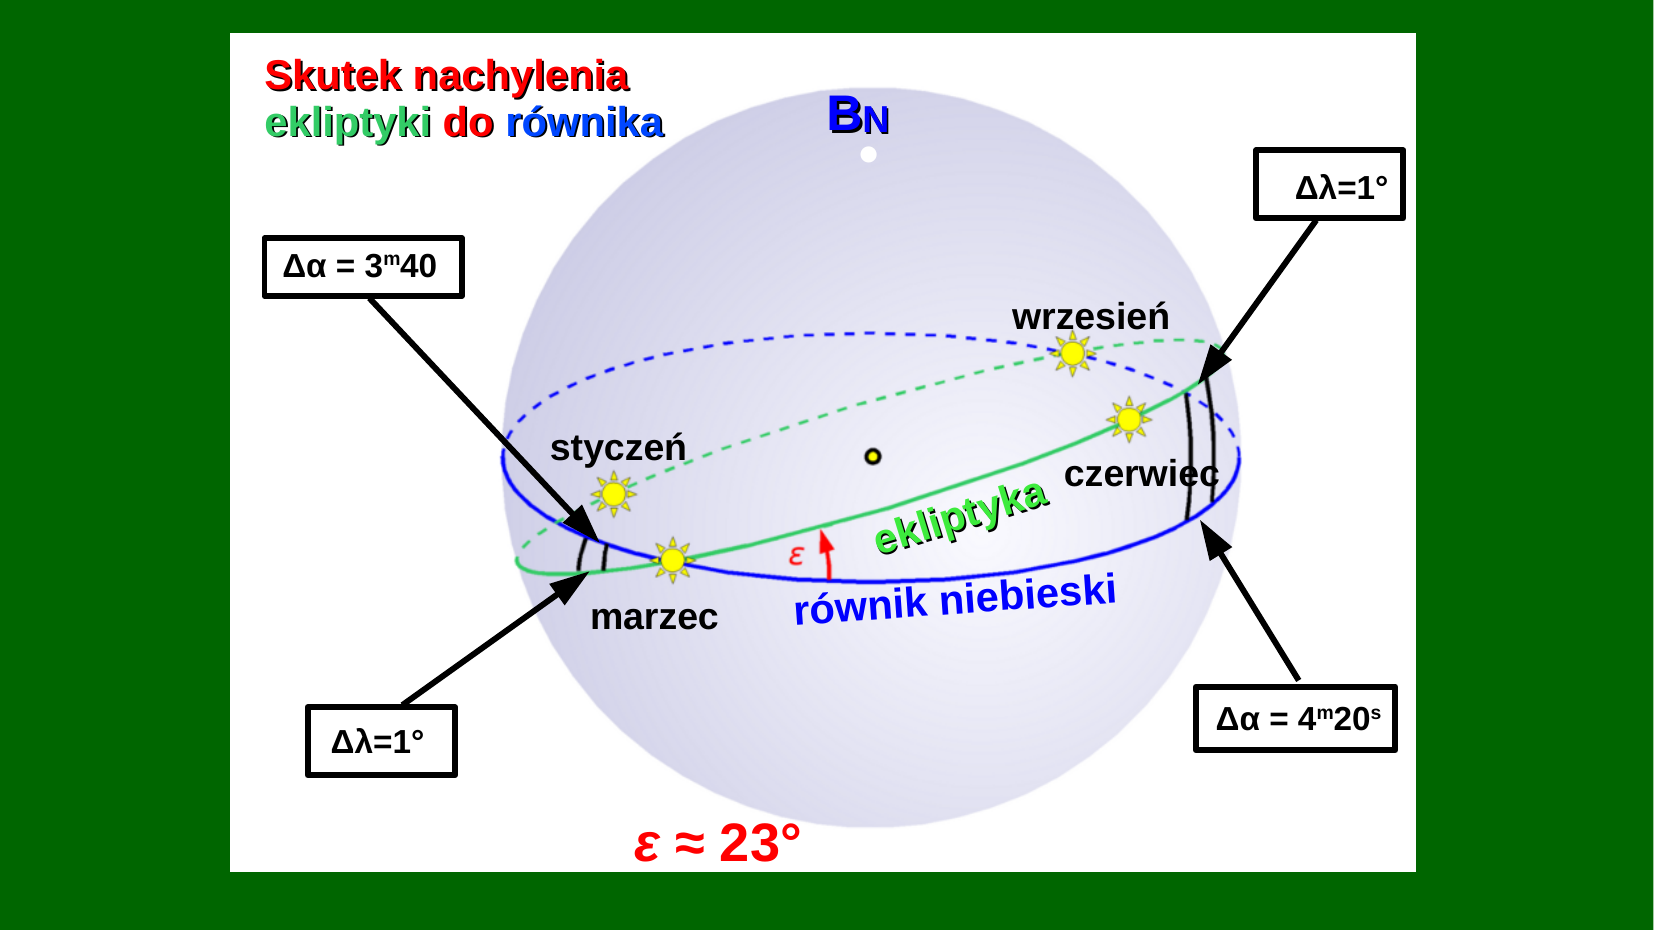

Skutek nachylenia
ekliptyki do równika
BN
●
 Δλ=1°
Δα = 3m40s
wrzesień
styczeń
czerwiec
ekliptyka
równik niebieski
marzec
Δα = 4m20s
 Δλ=1°
ε ≈ 23°